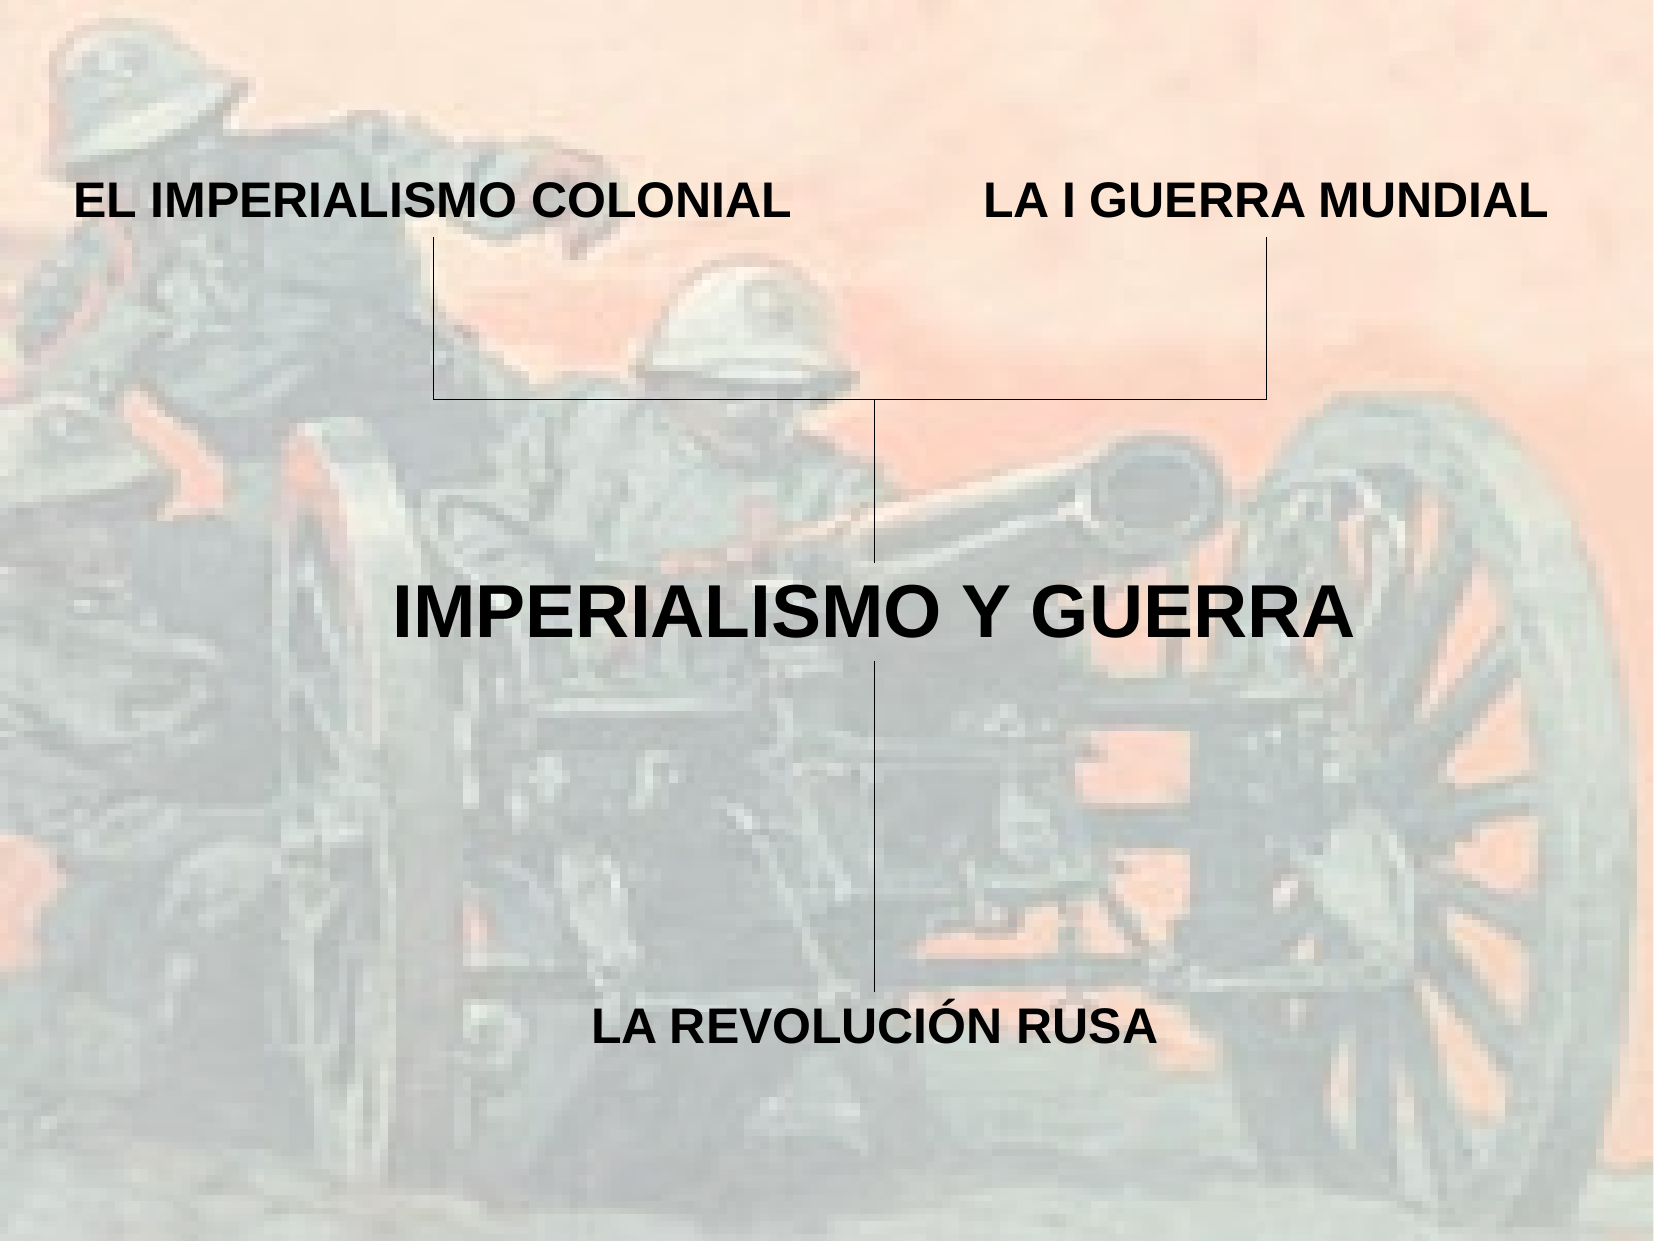

EL IMPERIALISMO COLONIAL
LA I GUERRA MUNDIAL
IMPERIALISMO Y GUERRA
LA REVOLUCIÓN RUSA